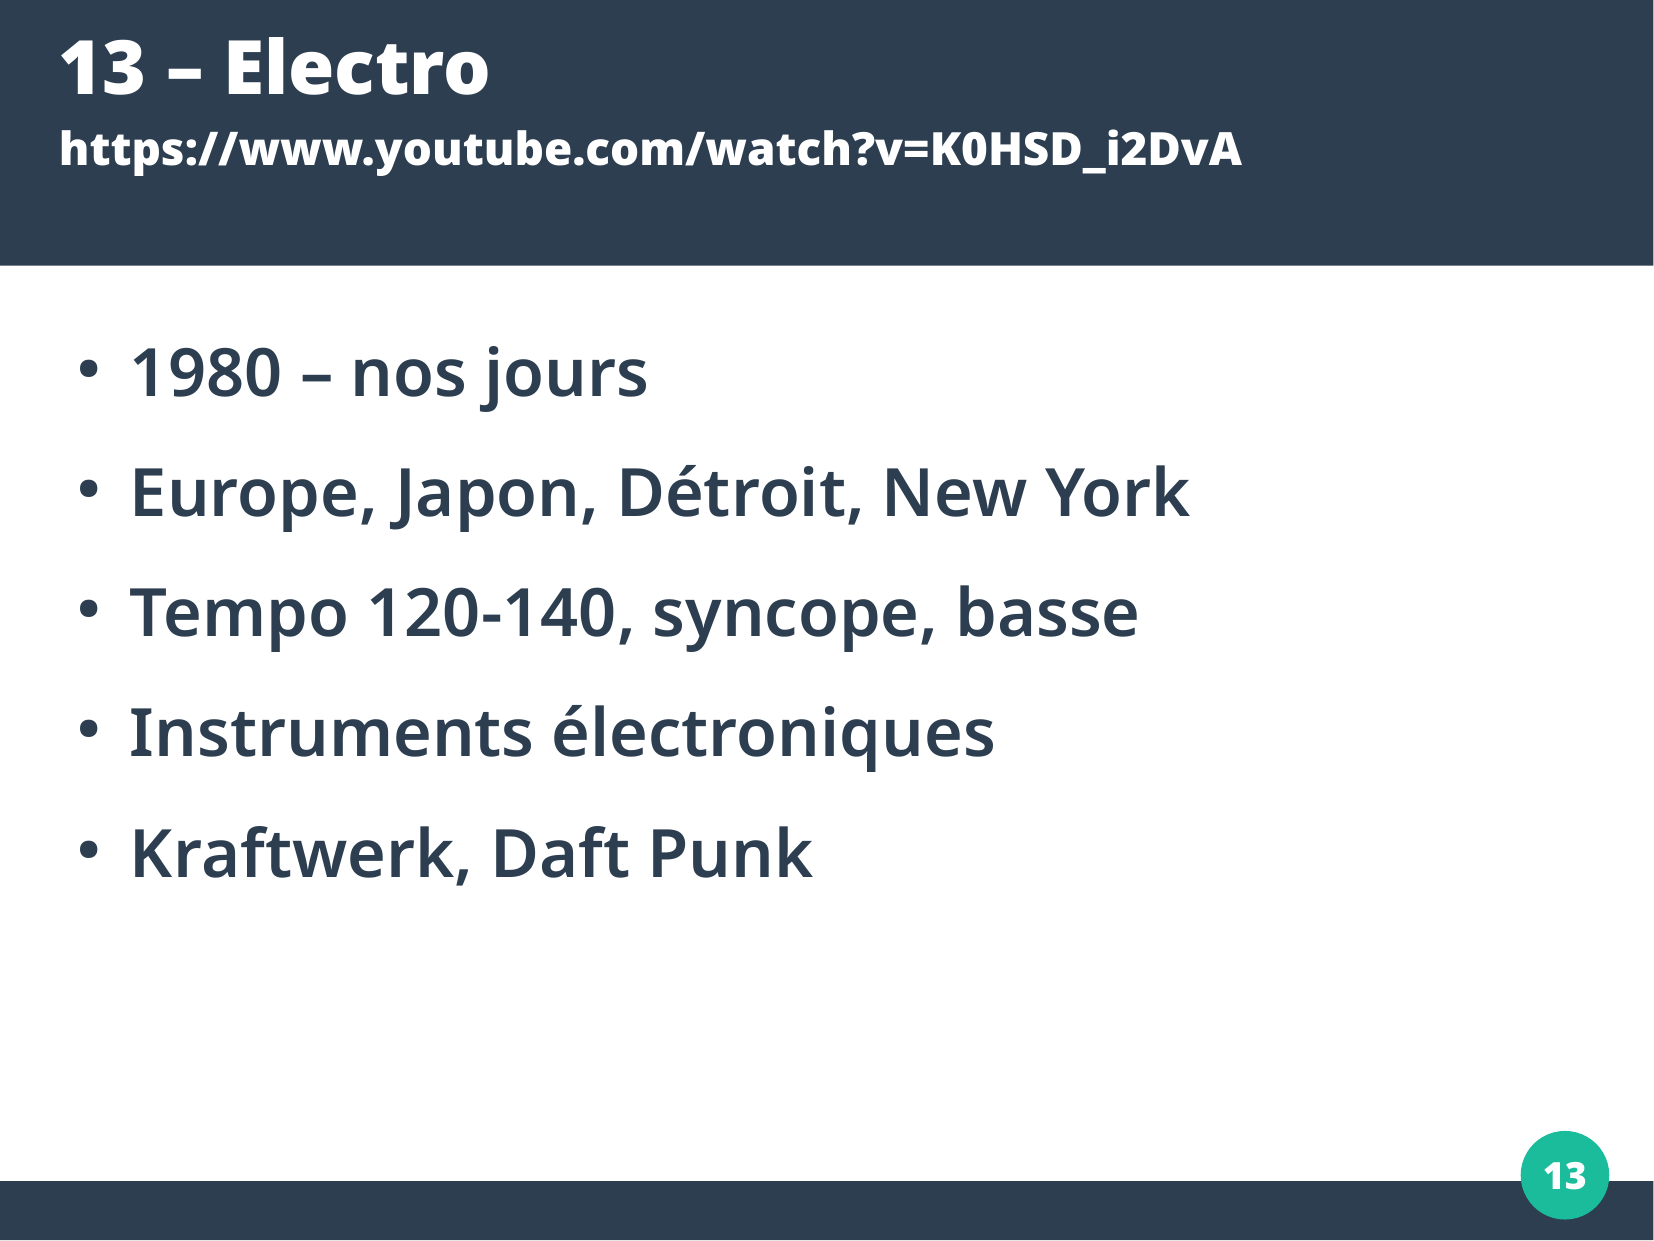

# 13 – Electro https://www.youtube.com/watch?v=K0HSD_i2DvA
1980 – nos jours
Europe, Japon, Détroit, New York
Tempo 120-140, syncope, basse
Instruments électroniques
Kraftwerk, Daft Punk
13